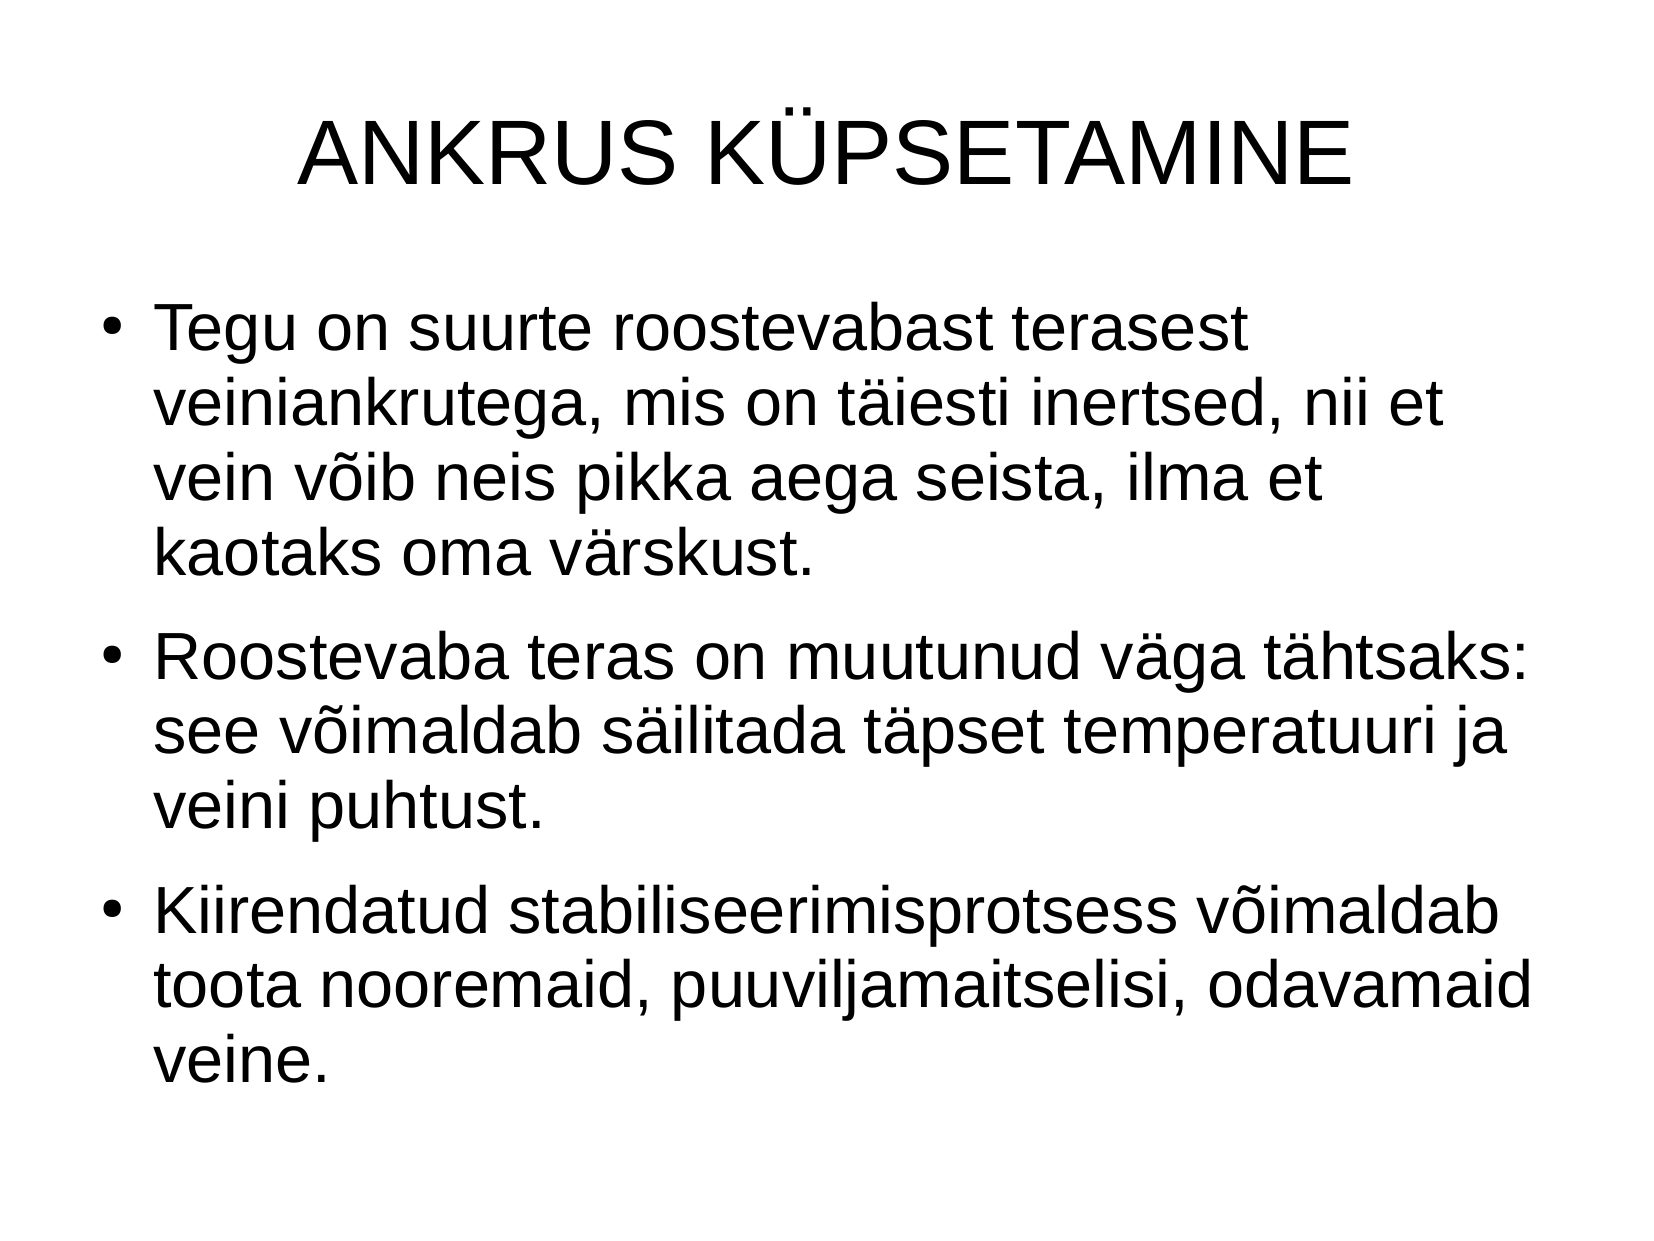

# ANKRUS KÜPSETAMINE
Tegu on suurte roostevabast terasest veiniankrutega, mis on täiesti inertsed, nii et vein võib neis pikka aega seista, ilma et kaotaks oma värskust.
Roostevaba teras on muutunud väga tähtsaks: see võimaldab säilitada täpset temperatuuri ja veini puhtust.
Kiirendatud stabiliseerimisprotsess võimaldab toota nooremaid, puuviljamaitselisi, odavamaid veine.